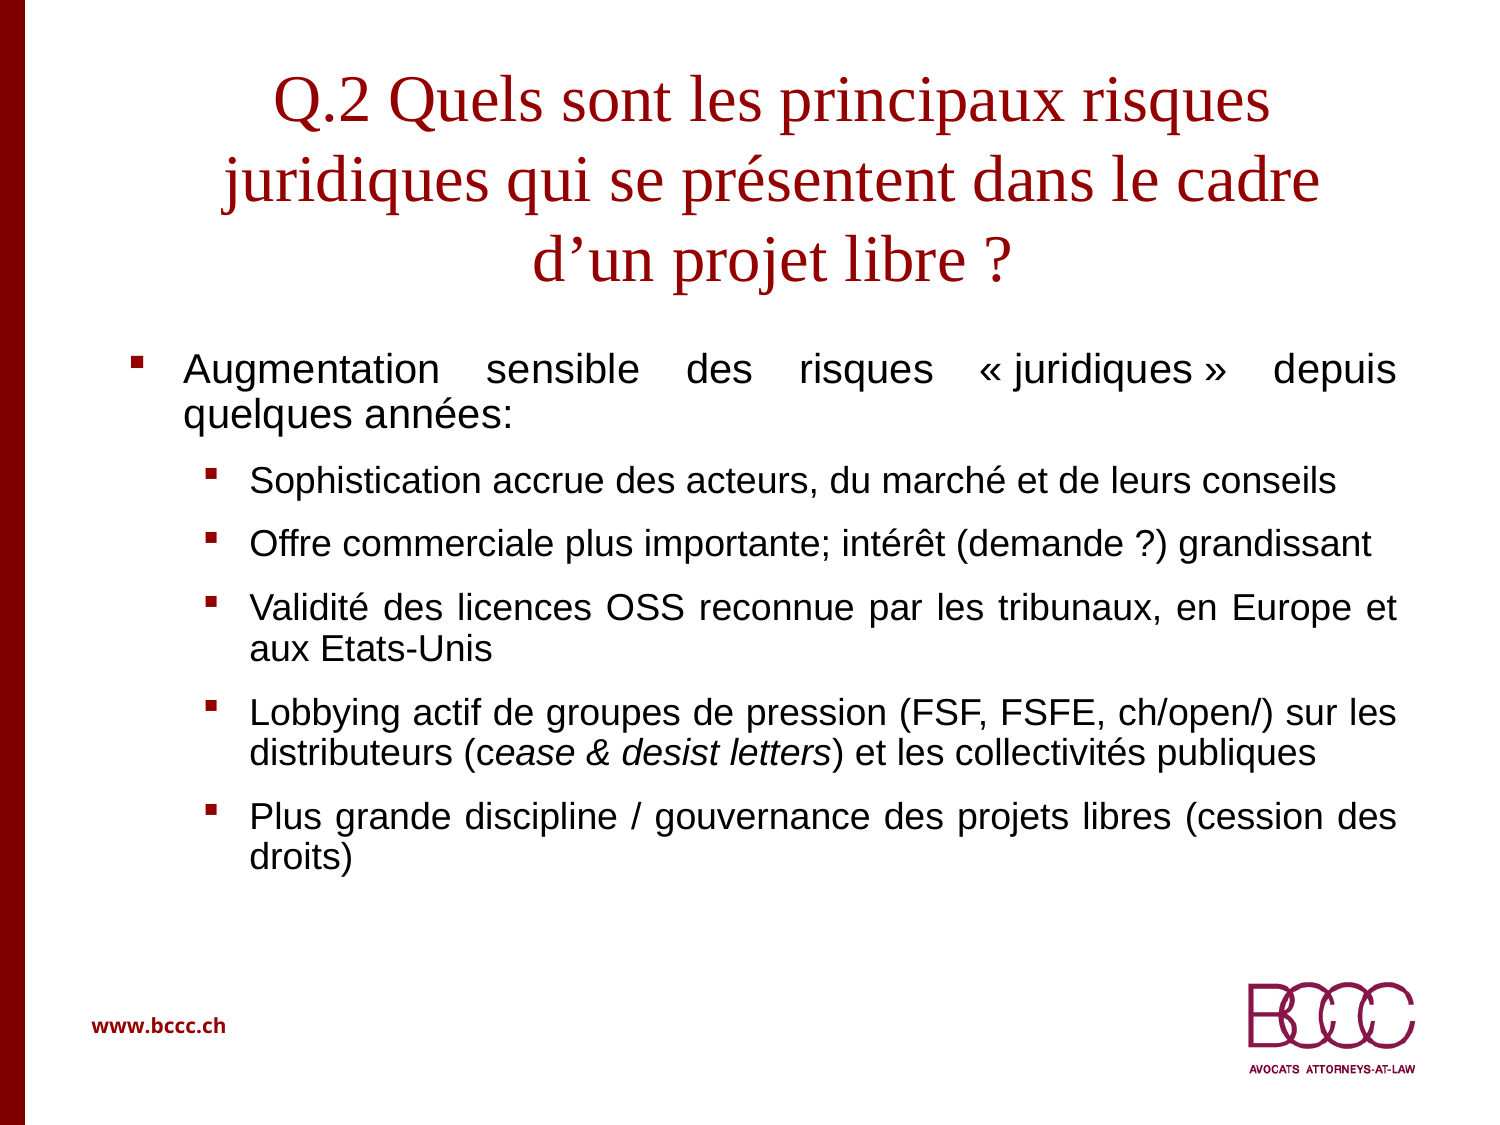

Q.2 Quels sont les principaux risques juridiques qui se présentent dans le cadre d’un projet libre ?
# Augmentation sensible des risques « juridiques » depuis quelques années:
Sophistication accrue des acteurs, du marché et de leurs conseils
Offre commerciale plus importante; intérêt (demande ?) grandissant
Validité des licences OSS reconnue par les tribunaux, en Europe et aux Etats-Unis
Lobbying actif de groupes de pression (FSF, FSFE, ch/open/) sur les distributeurs (cease & desist letters) et les collectivités publiques
Plus grande discipline / gouvernance des projets libres (cession des droits)